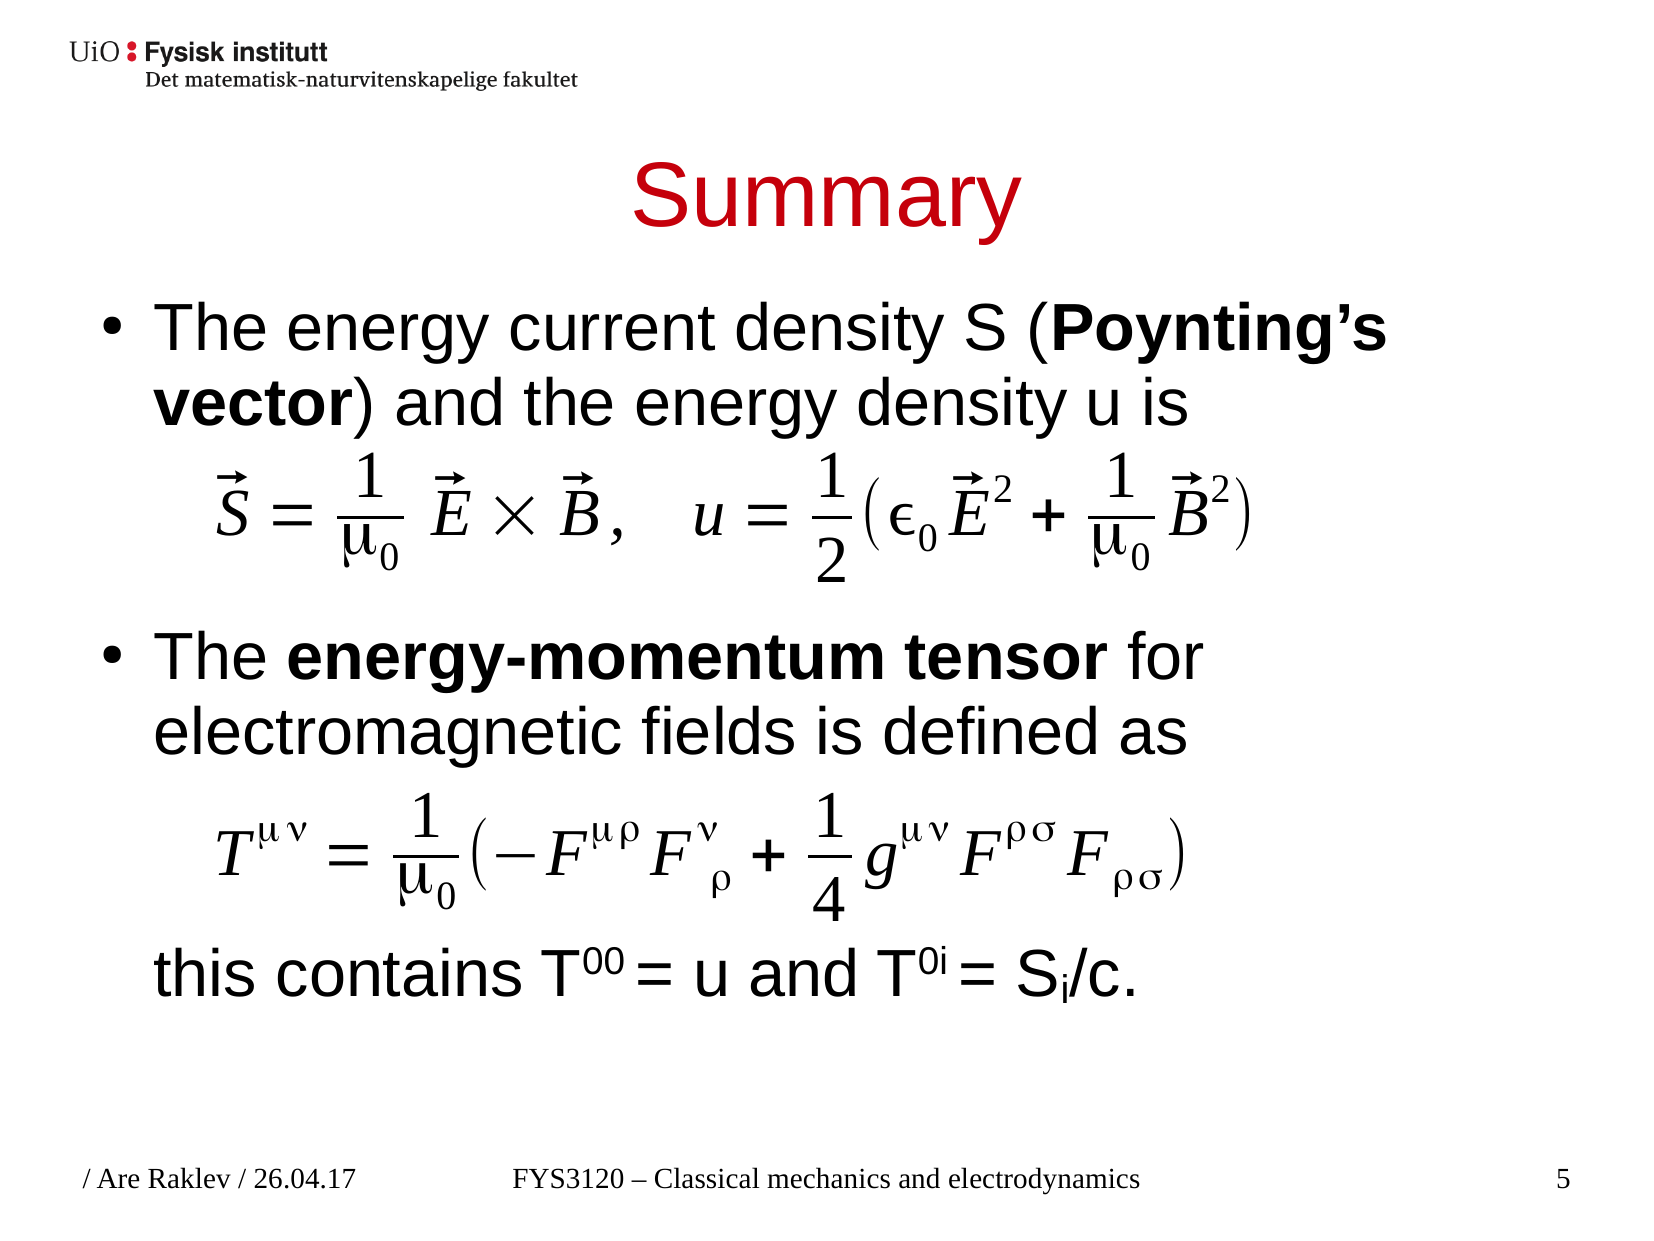

# Summary
The energy current density S (Poynting’s vector) and the energy density u is
The energy-momentum tensor for electromagnetic fields is defined as
this contains T00 = u and T0i = Si/c.
/ Are Raklev / 26.04.17
FYS3120 – Classical mechanics and electrodynamics
5